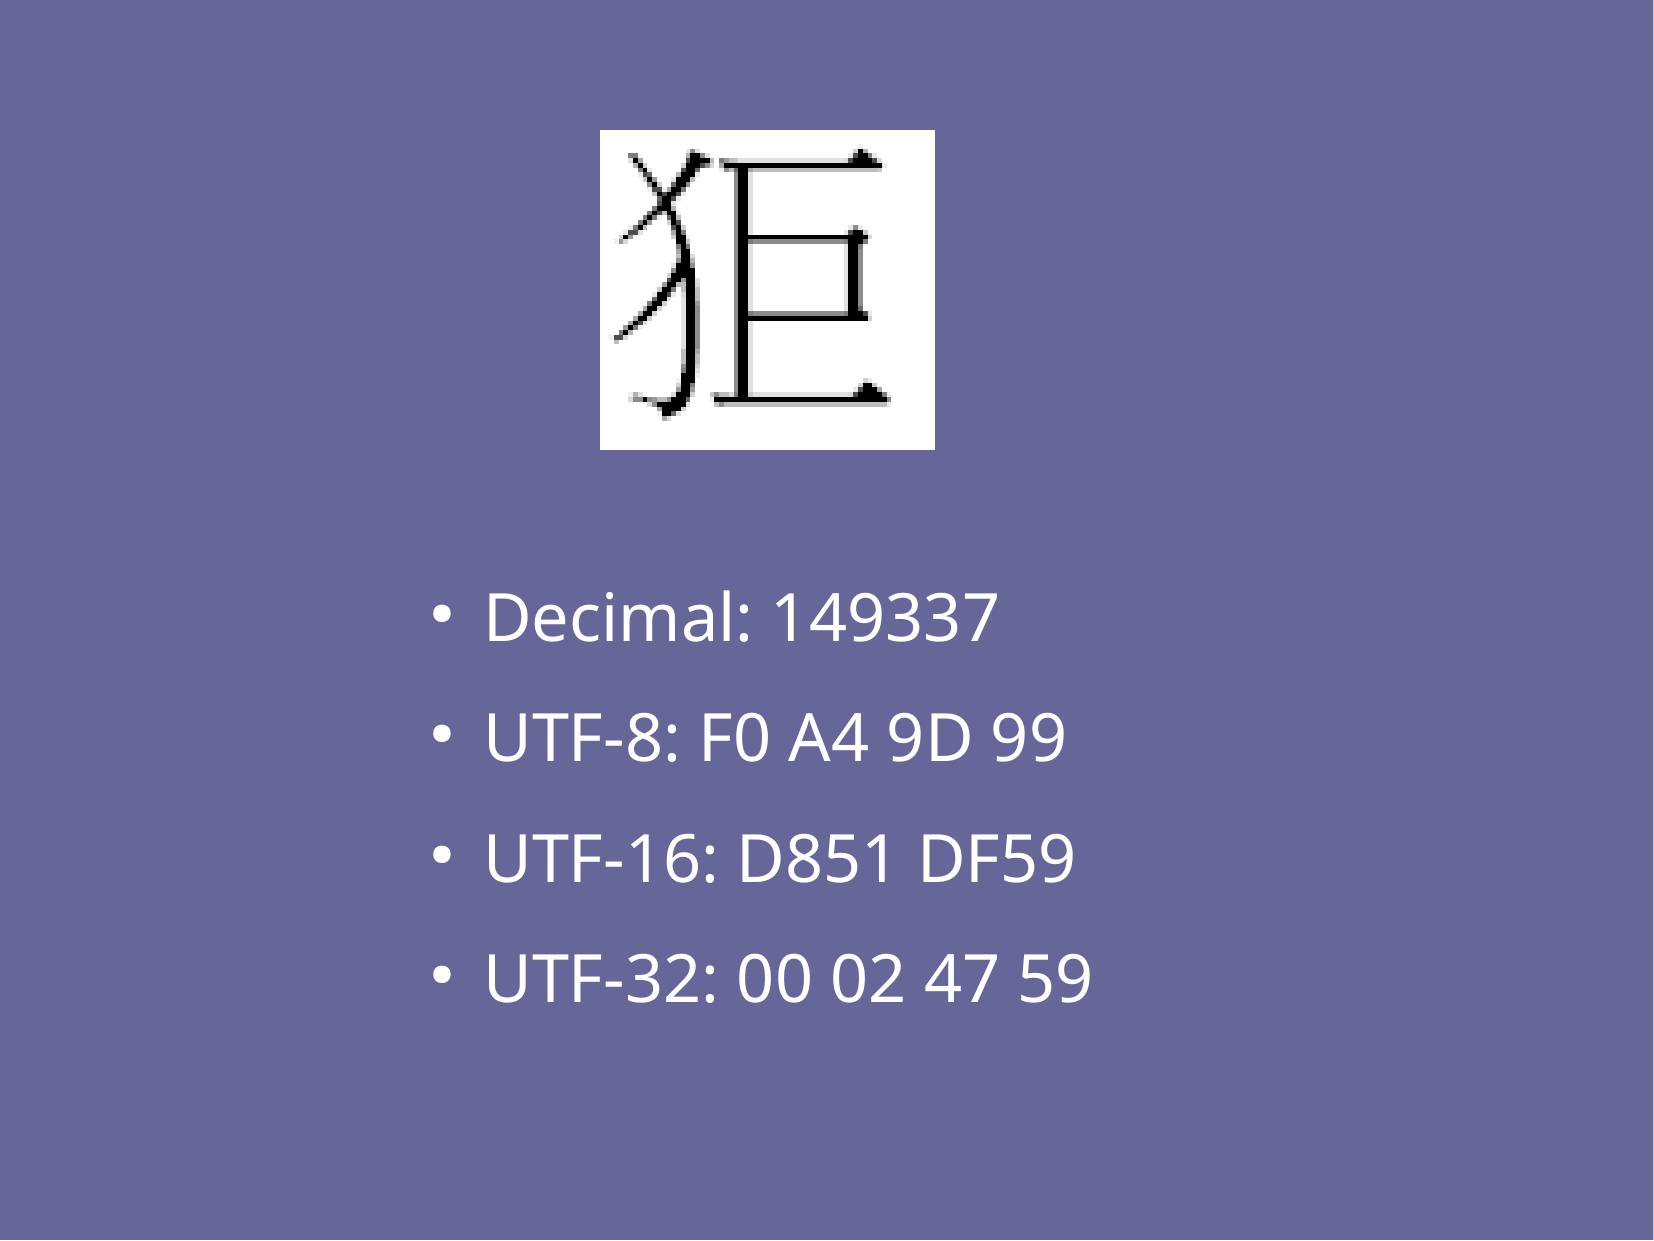

# Decimal: 149337
UTF-8: F0 A4 9D 99
UTF-16: D851 DF59
UTF-32: 00 02 47 59